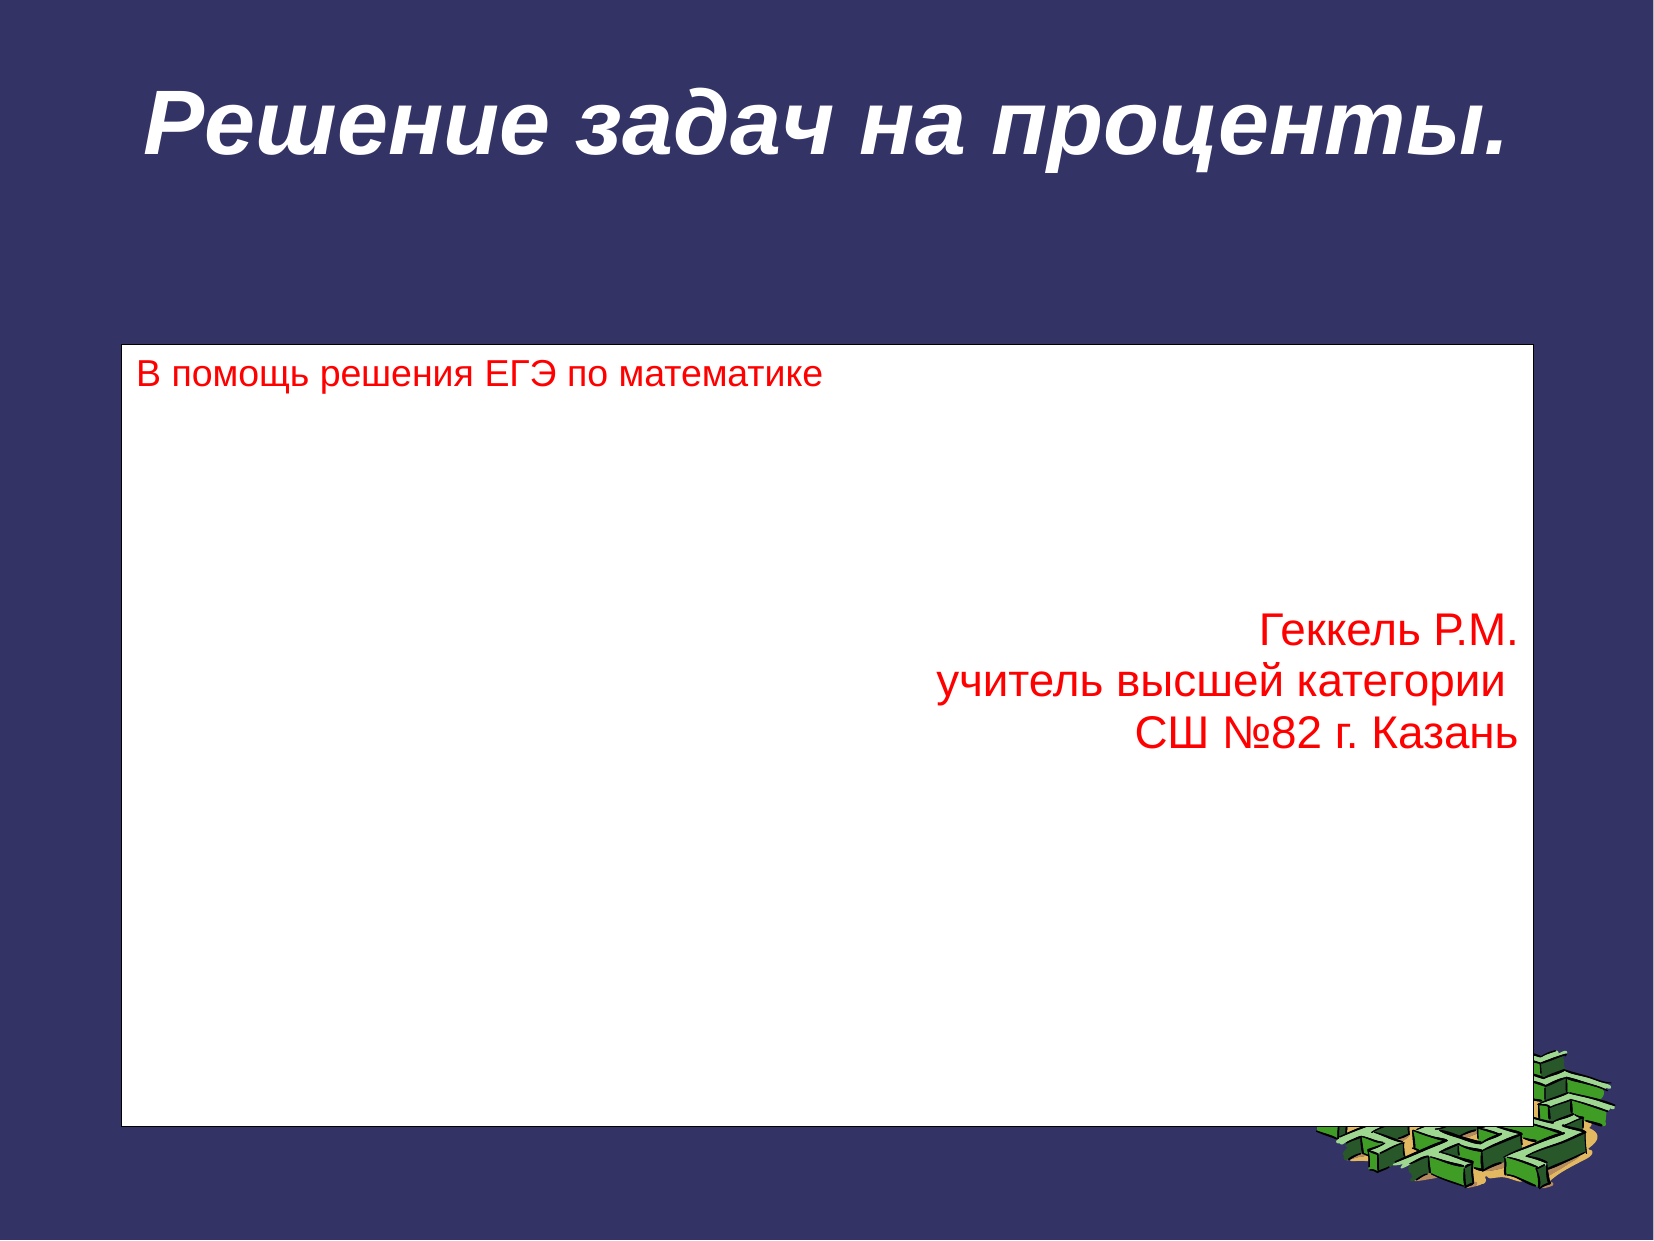

# Решение задач на проценты.
В помощь решения ЕГЭ по математике
Геккель Р.М.
учитель высшей категории
СШ №82 г. Казань